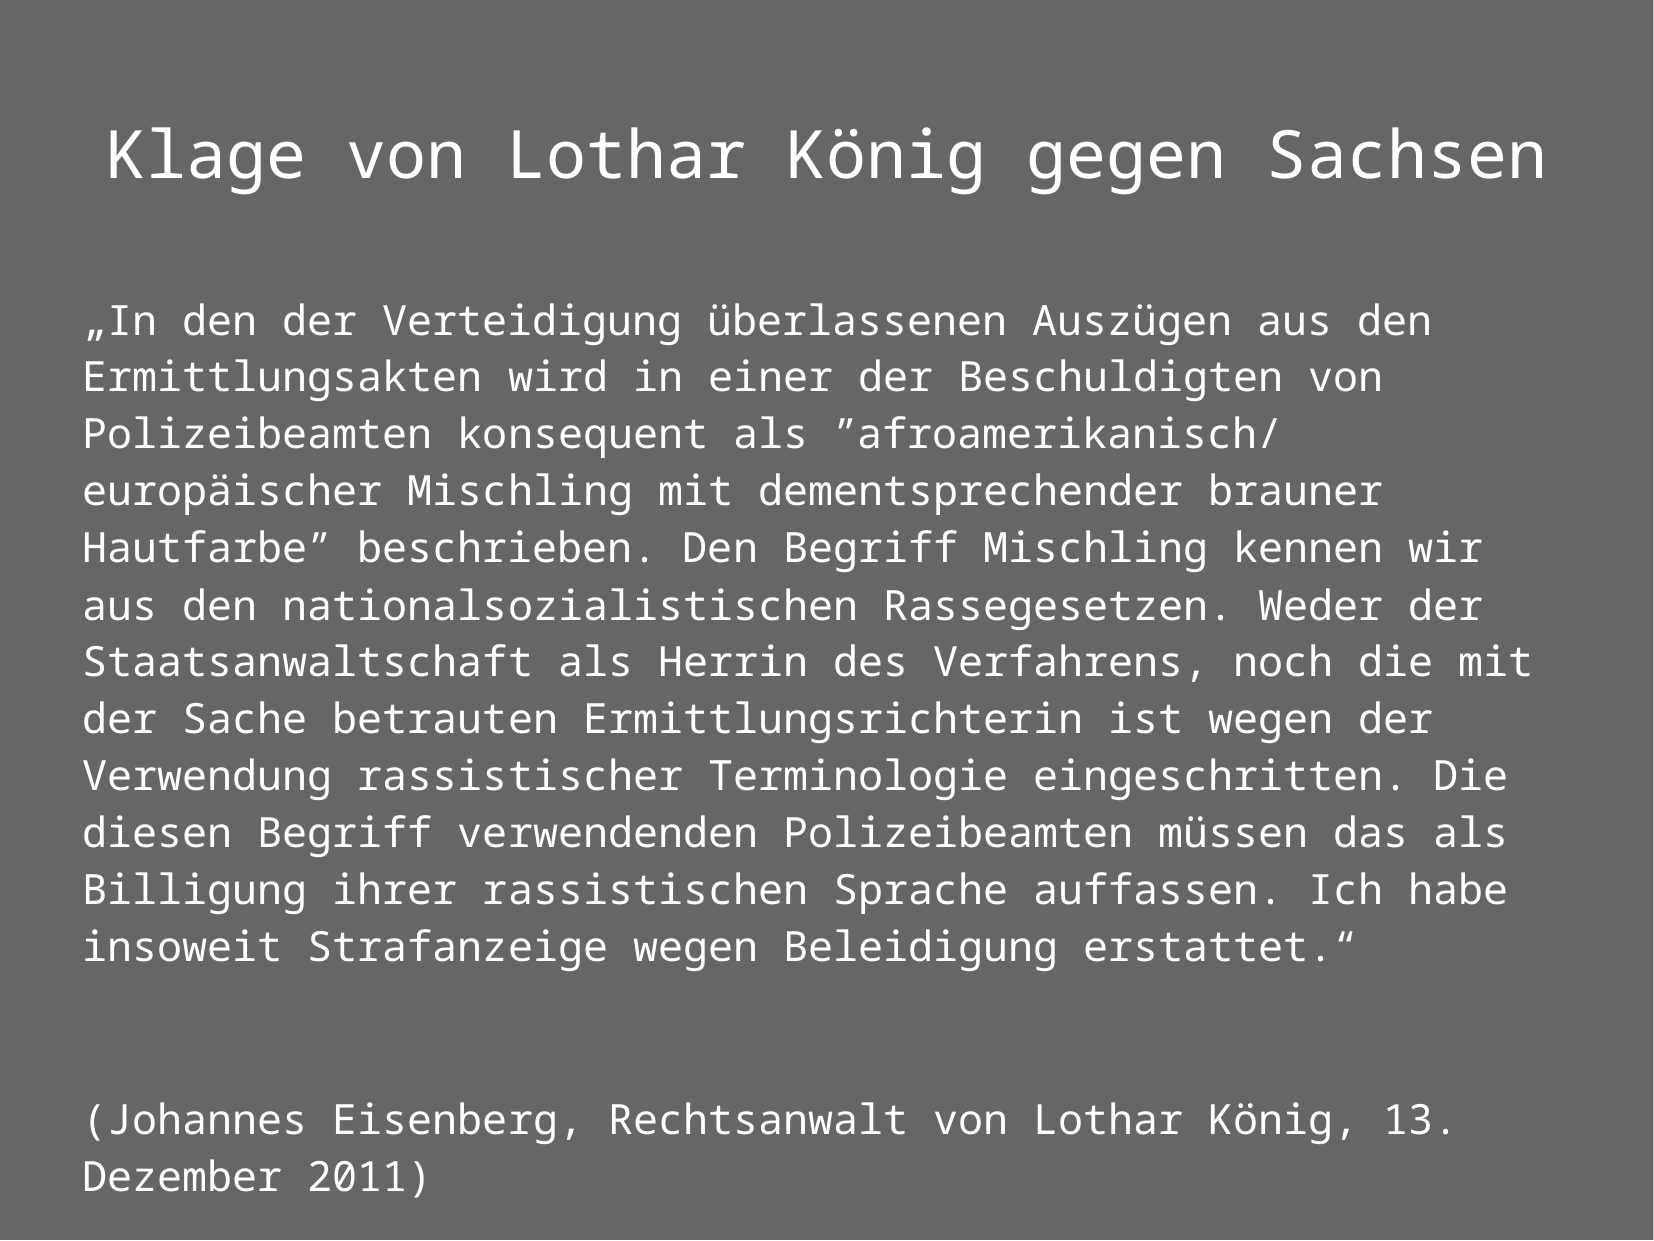

# Klage von Lothar König gegen Sachsen
„In den der Verteidigung überlassenen Auszügen aus den Ermittlungsakten wird in einer der Beschuldigten von Polizeibeamten konsequent als ”afroamerikanisch/ europäischer Mischling mit dementsprechender brauner Hautfarbe” beschrieben. Den Begriff Mischling kennen wir aus den nationalsozialistischen Rassegesetzen. Weder der Staatsanwaltschaft als Herrin des Verfahrens, noch die mit der Sache betrauten Ermittlungsrichterin ist wegen der Verwendung rassistischer Terminologie eingeschritten. Die diesen Begriff verwendenden Polizeibeamten müssen das als Billigung ihrer rassistischen Sprache auffassen. Ich habe insoweit Strafanzeige wegen Beleidigung erstattet.“
(Johannes Eisenberg, Rechtsanwalt von Lothar König, 13. Dezember 2011)
Außerdem wegen der Verfolgung Unschuldiger